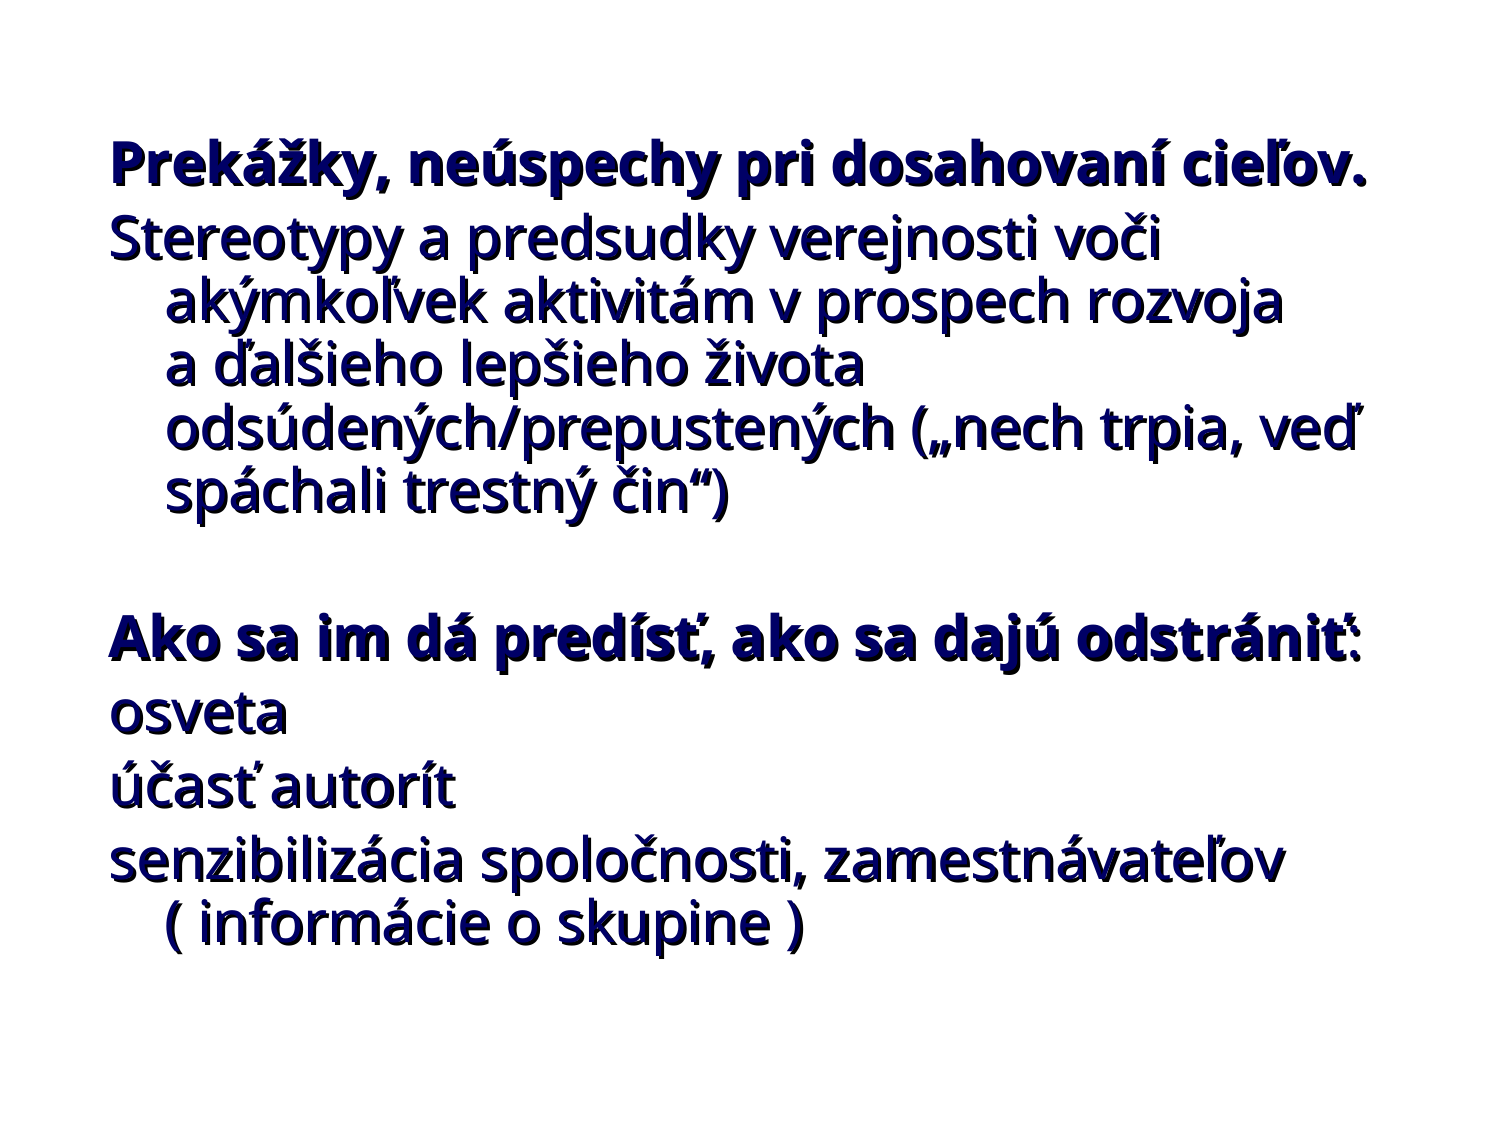

# Prekážky, neúspechy pri dosahovaní cieľov.
Stereotypy a predsudky verejnosti voči akýmkoľvek aktivitám v prospech rozvoja a ďalšieho lepšieho života odsúdených/prepustených („nech trpia, veď spáchali trestný čin“)
Ako sa im dá predísť, ako sa dajú odstrániť:
osveta
účasť autorít
senzibilizácia spoločnosti, zamestnávateľov ( informácie o skupine )
23